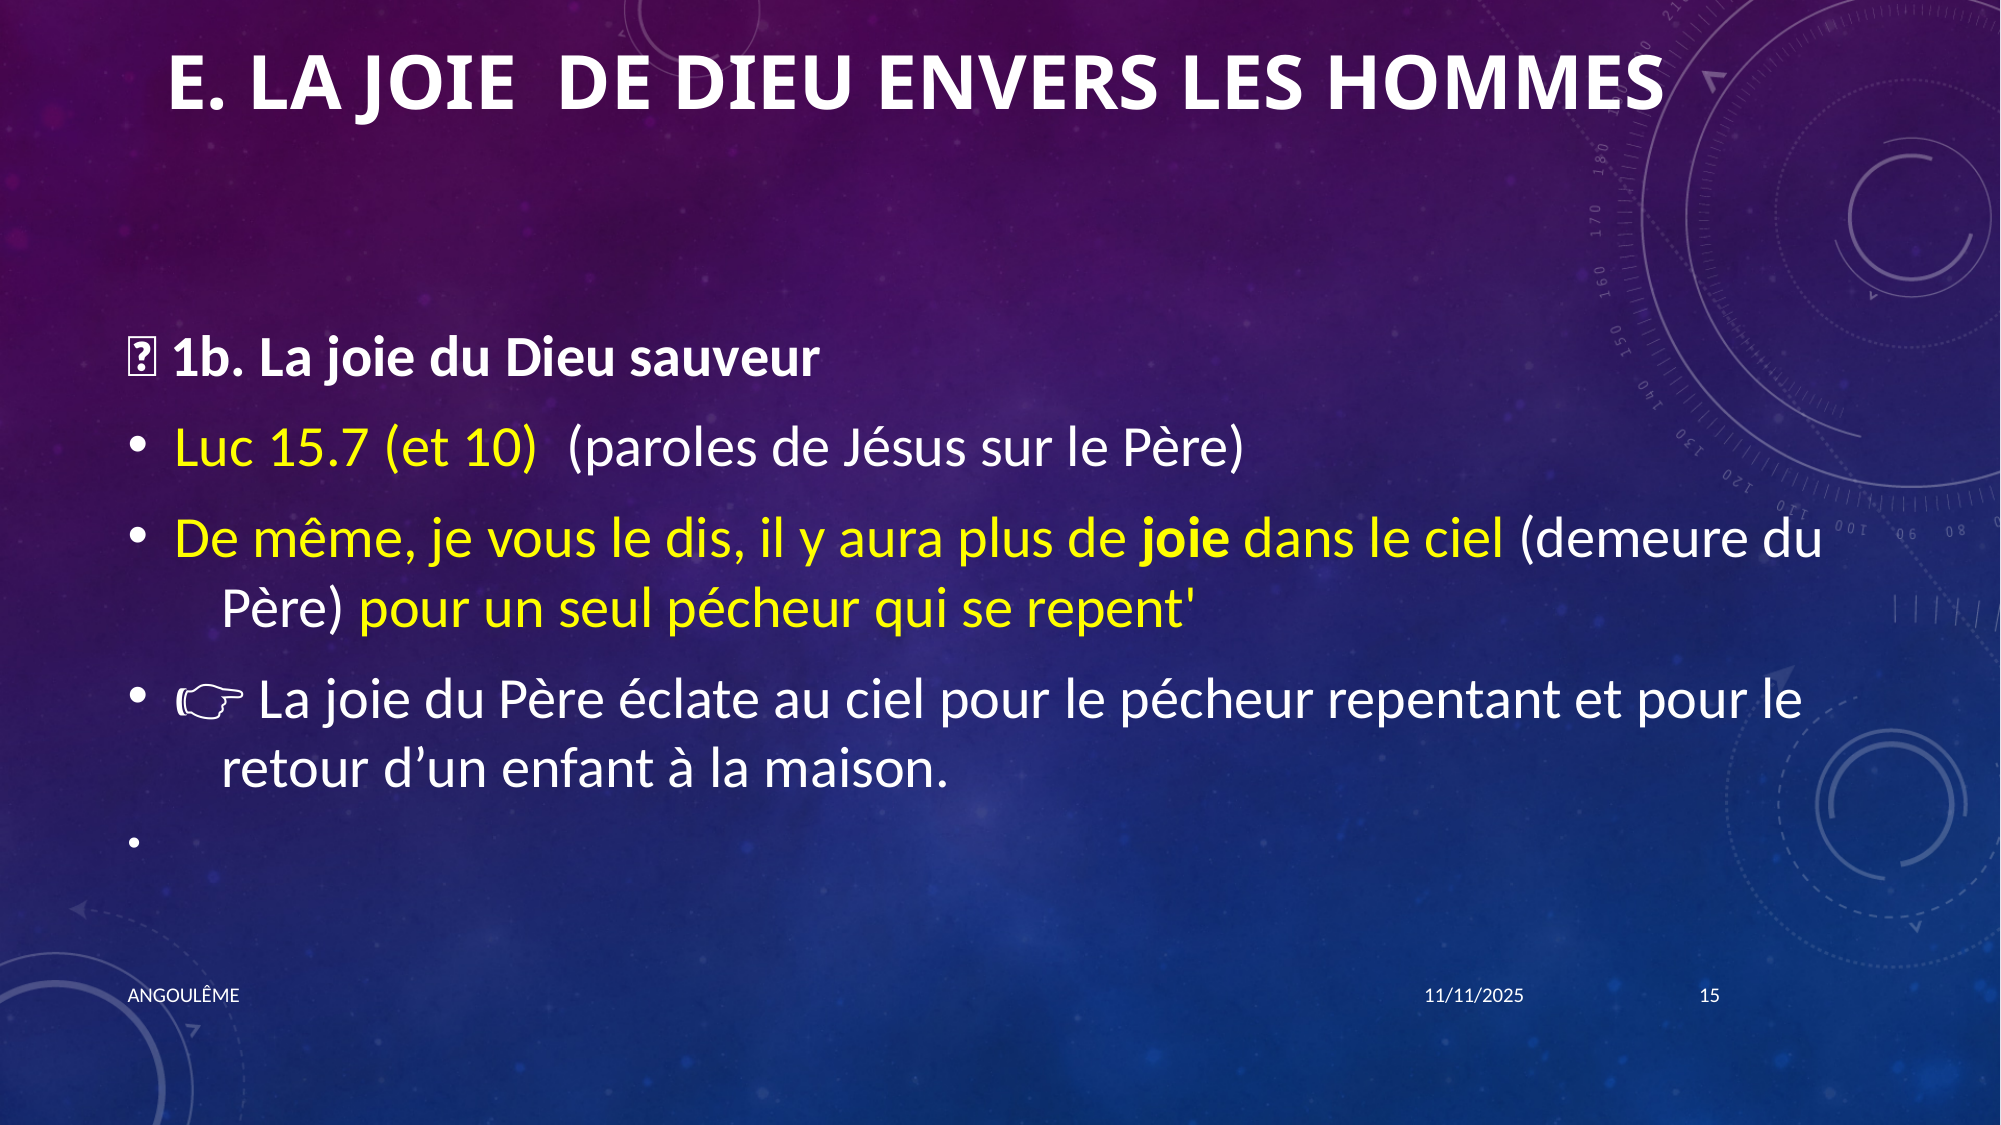

# E. La joie de Dieu envers les hommes
✨ 1b. La joie du Dieu sauveur
Luc 15.7 (et 10) (paroles de Jésus sur le Père)
De même, je vous le dis, il y aura plus de joie dans le ciel (demeure du Père) pour un seul pécheur qui se repent'
👉 La joie du Père éclate au ciel pour le pécheur repentant et pour le retour d’un enfant à la maison.
ANGOULÊME
11/11/2025
15